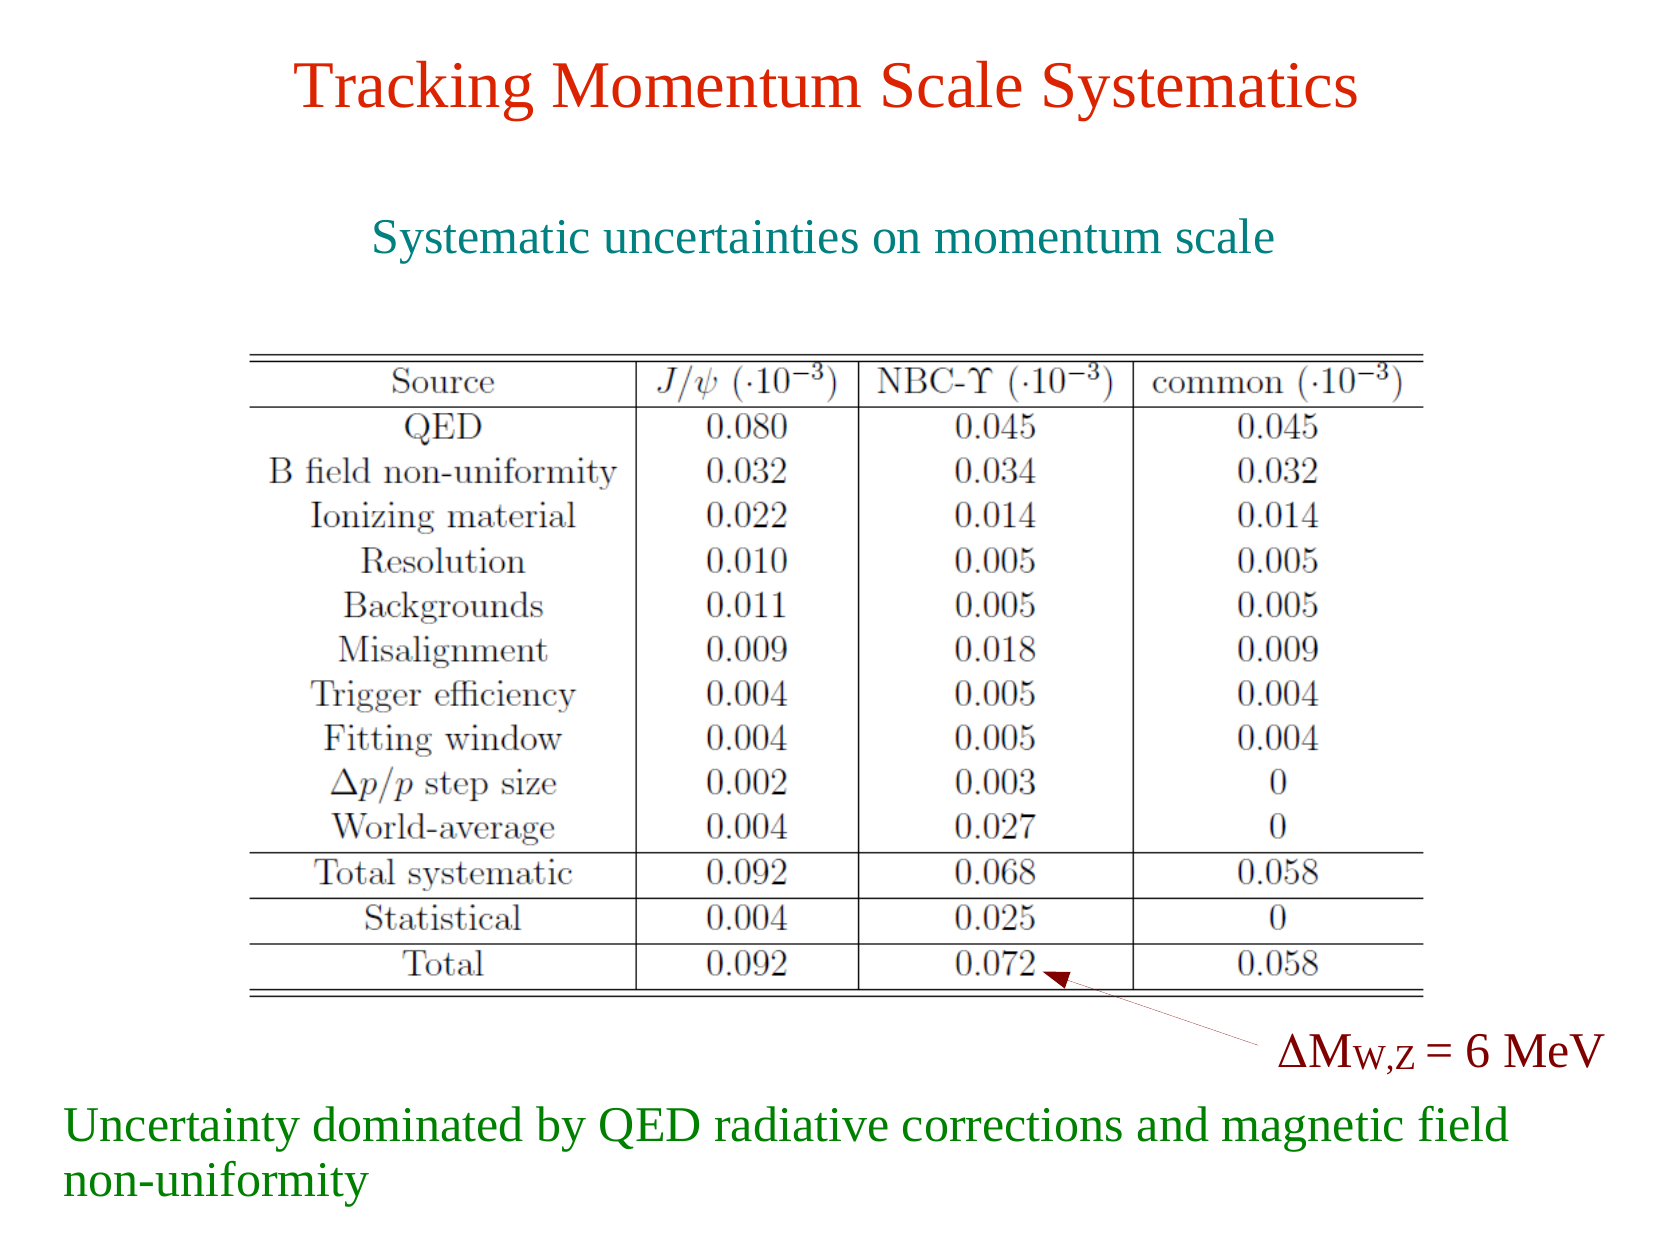

# Tracking Momentum Scale Systematics
Systematic uncertainties on momentum scale
ΔMW,Z = 6 MeV
Uncertainty dominated by QED radiative corrections and magnetic field
non-uniformity